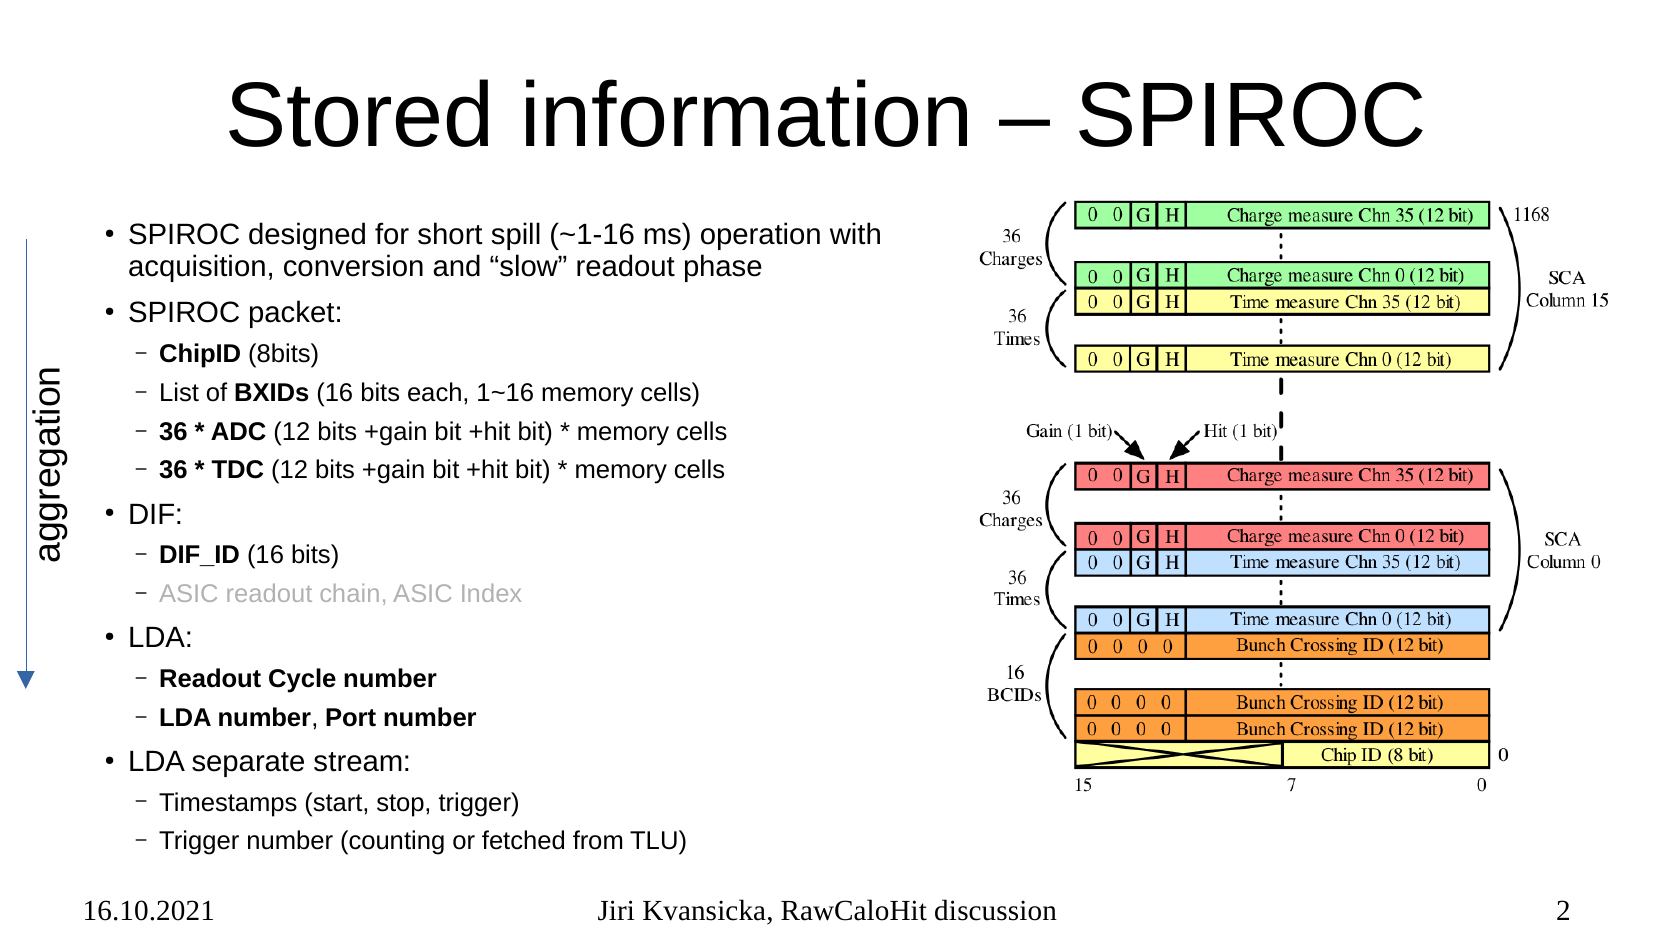

# Stored information – SPIROC
SPIROC designed for short spill (~1-16 ms) operation with
acquisition, conversion and “slow” readout phase
SPIROC packet:
ChipID (8bits)
List of BXIDs (16 bits each, 1~16 memory cells)
36 * ADC (12 bits +gain bit +hit bit) * memory cells
36 * TDC (12 bits +gain bit +hit bit) * memory cells
DIF:
DIF_ID (16 bits)
ASIC readout chain, ASIC Index
LDA:
Readout Cycle number
LDA number, Port number
LDA separate stream:
Timestamps (start, stop, trigger)
Trigger number (counting or fetched from TLU)
aggregation
16.10.2021
Jiri Kvansicka, RawCaloHit discussion
2